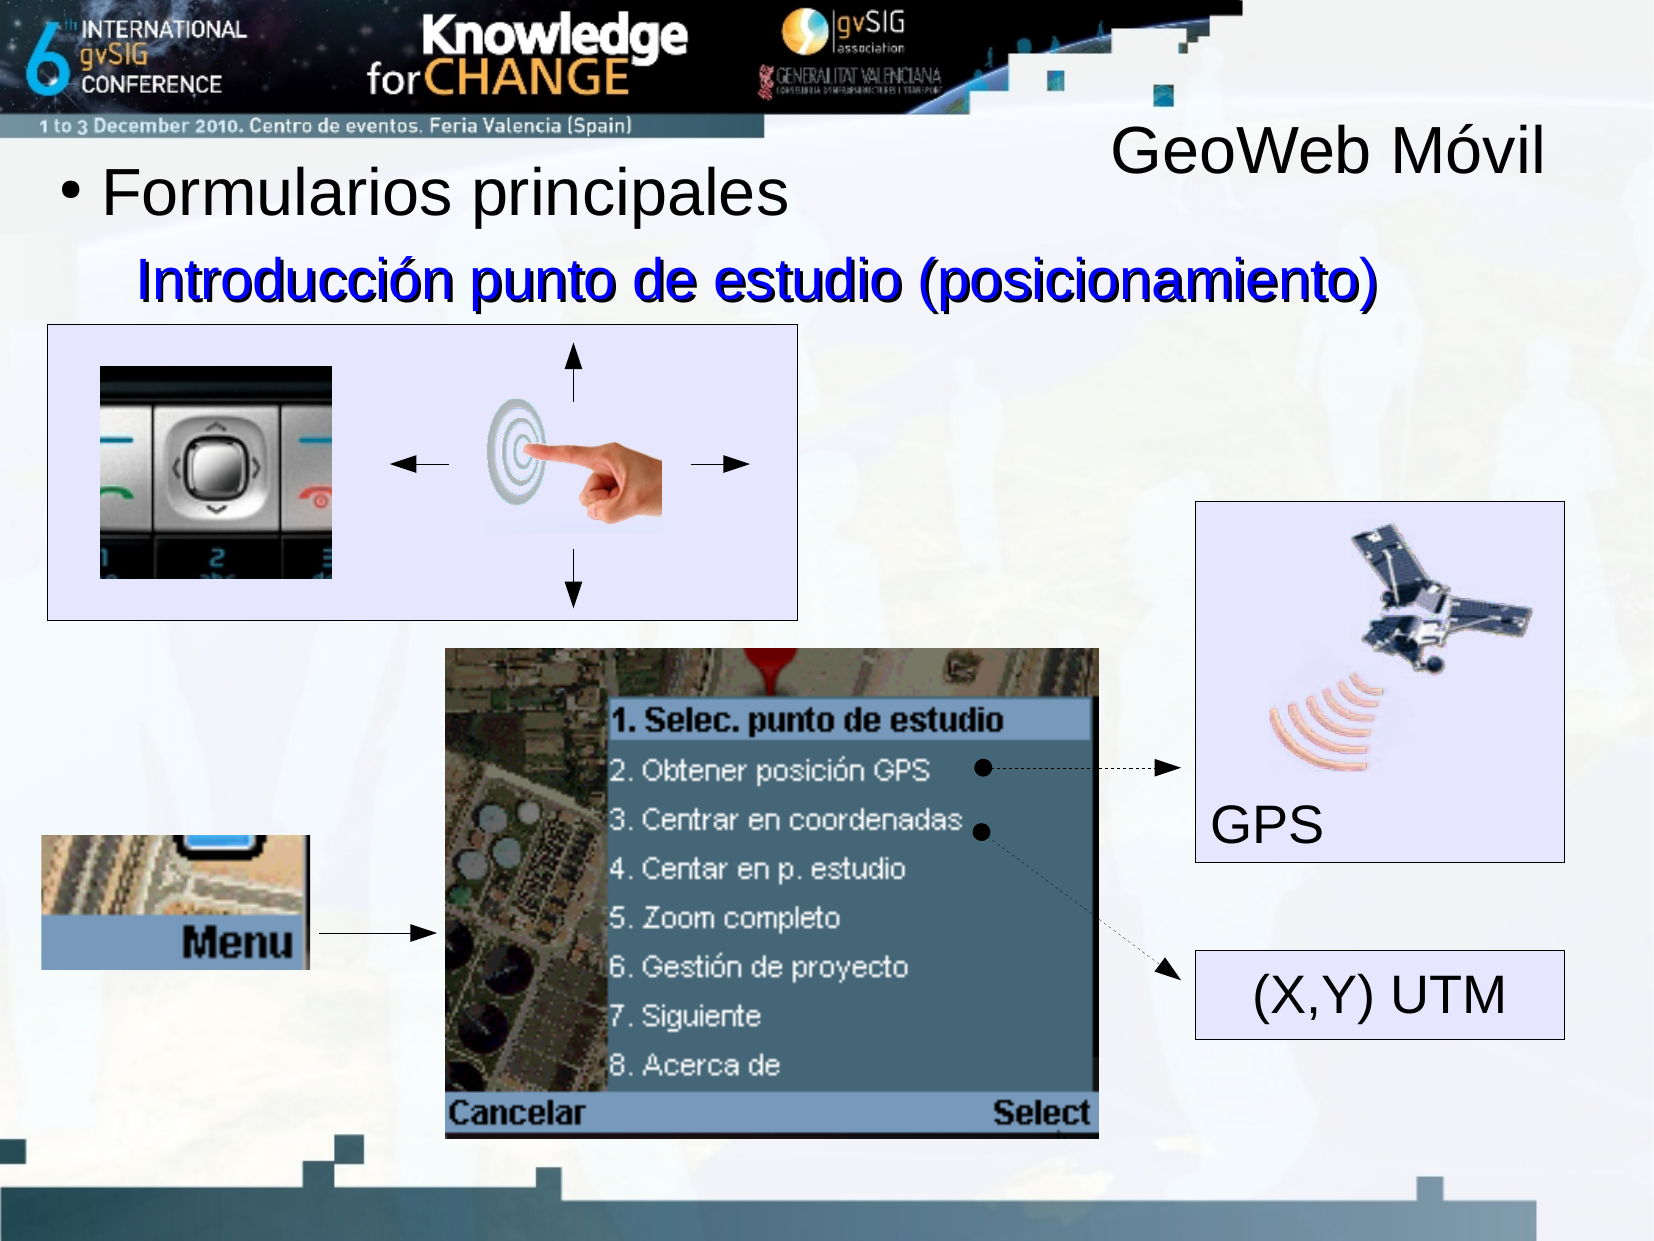

# GeoWeb Móvil
 Formularios principales
Introducción punto de estudio (posicionamiento)
GPS
(X,Y) UTM